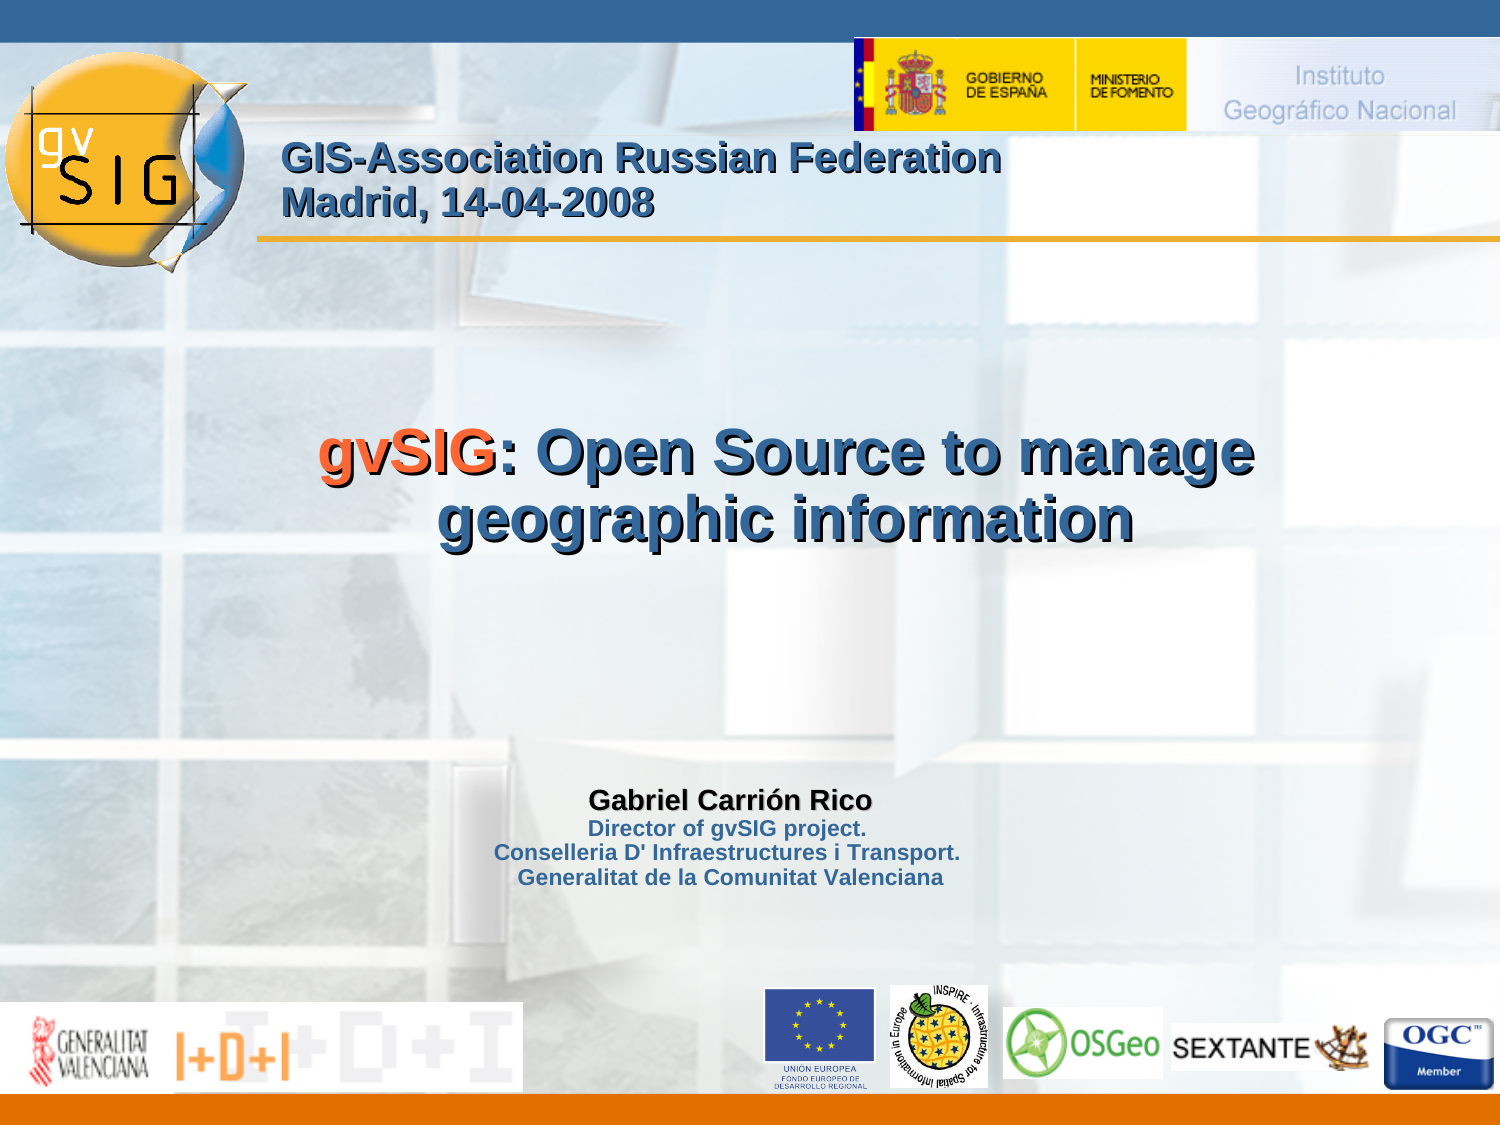

GIS-Association Russian Federation
Madrid, 14-04-2008
gvSIG: Open Source to manage geographic information
Gabriel Carrión Rico
Director of gvSIG project.
Conselleria D' Infraestructures i Transport.
Generalitat de la Comunitat Valenciana